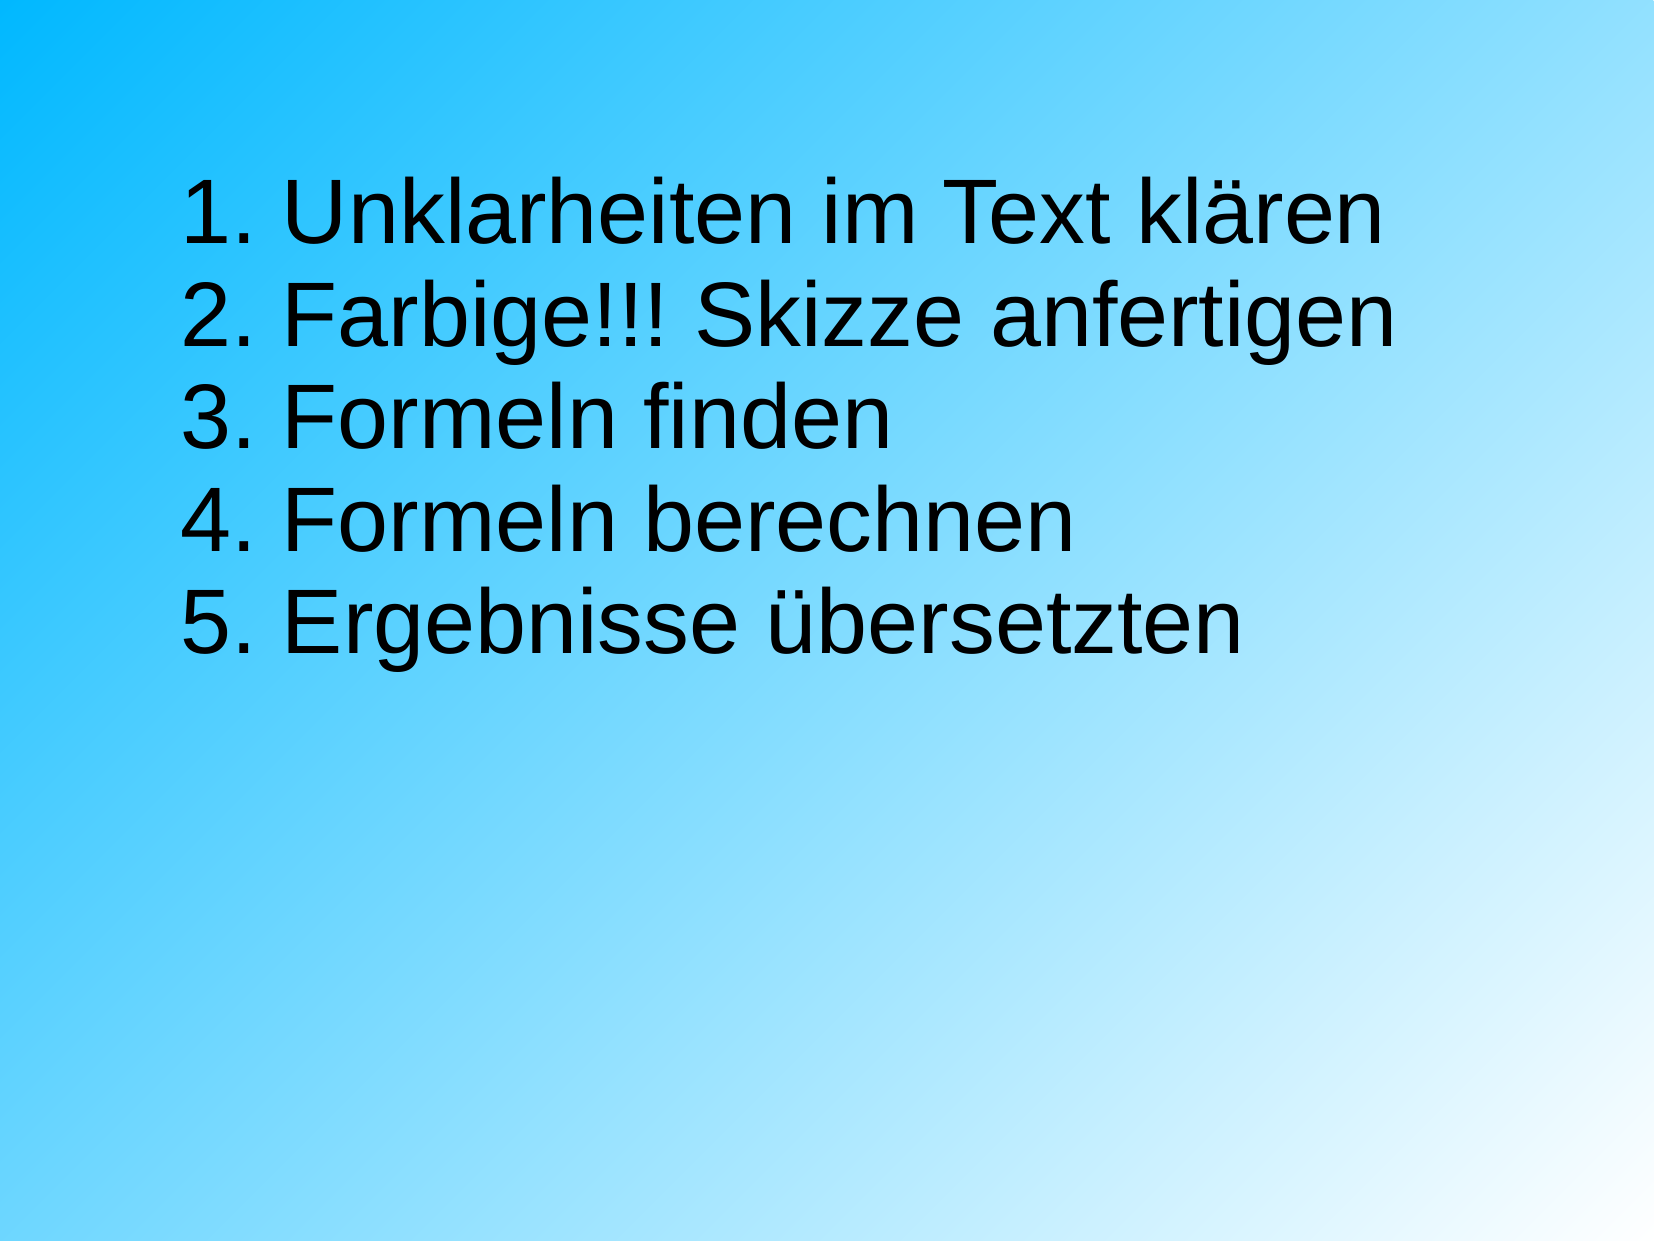

#
1. Unklarheiten im Text klären
2. Farbige!!! Skizze anfertigen
3. Formeln finden
4. Formeln berechnen
5. Ergebnisse übersetzten